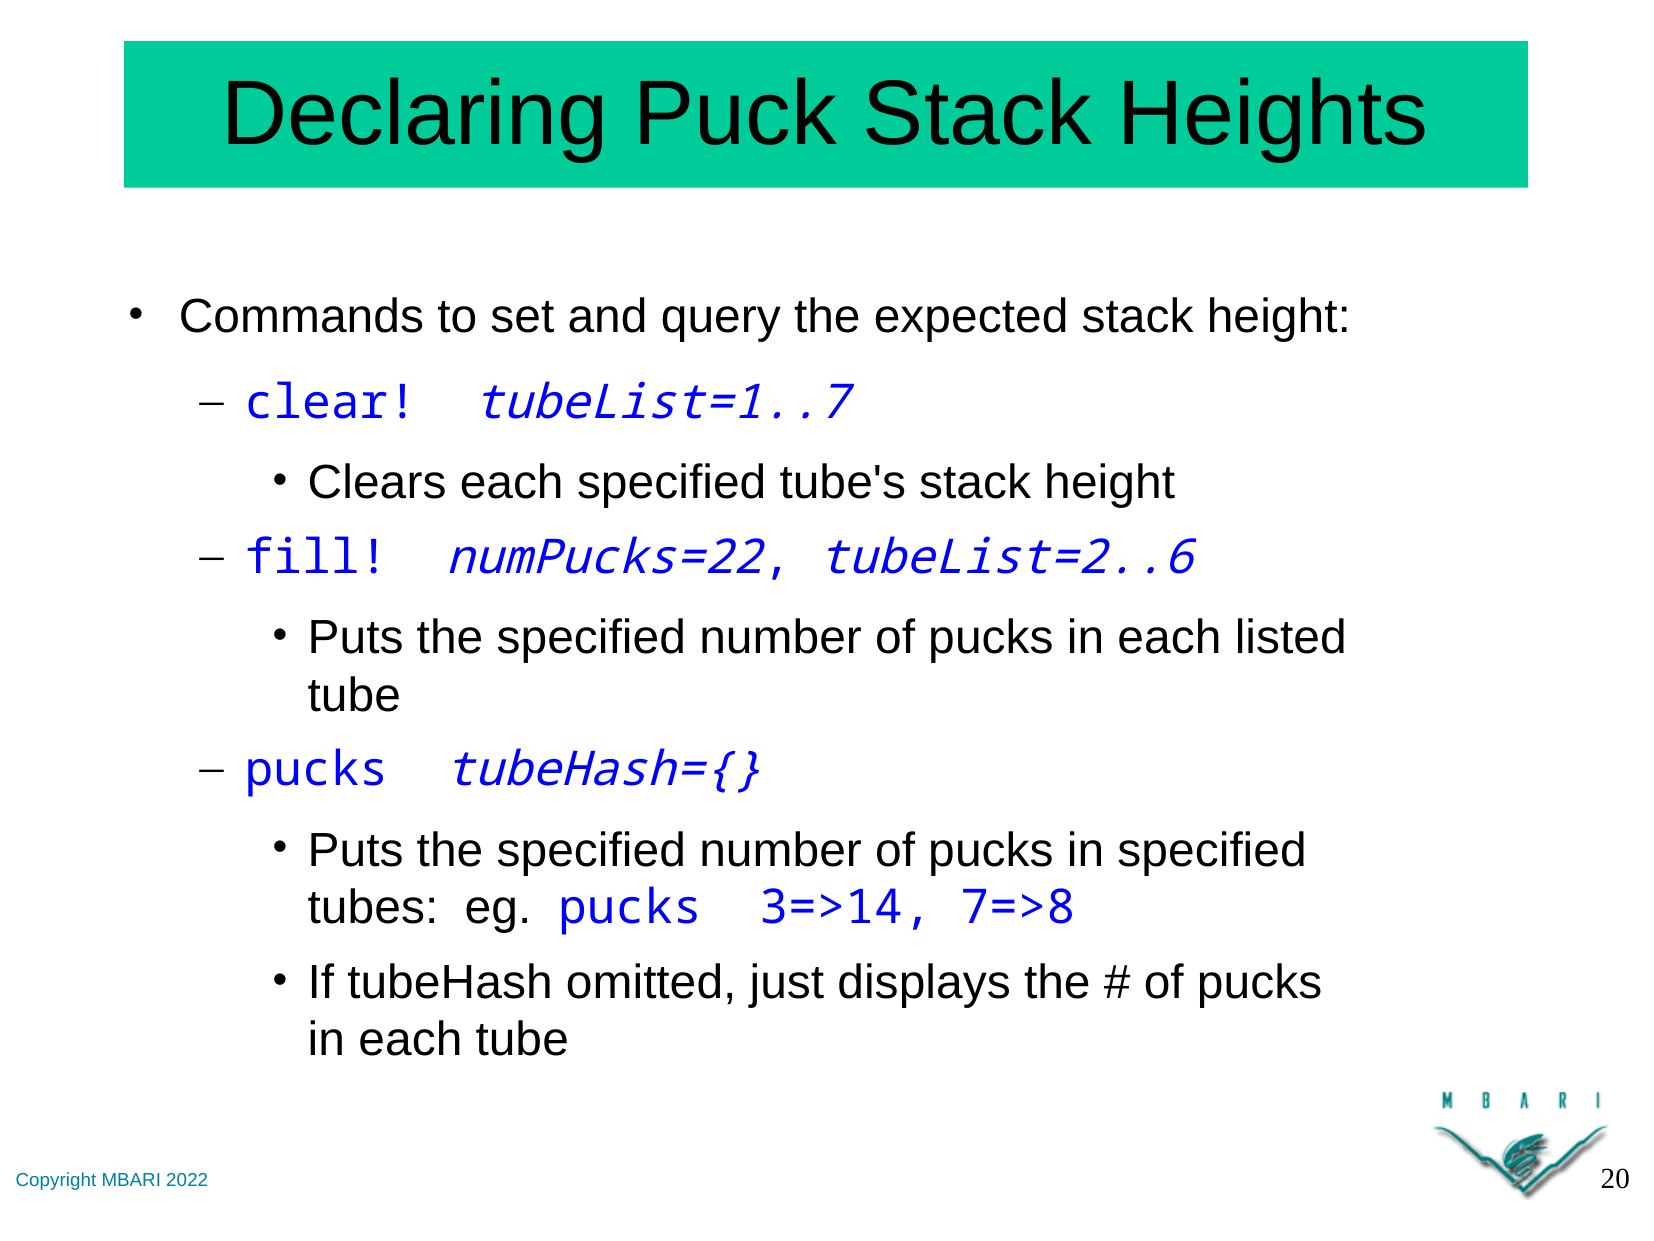

# Declaring Puck Stack Heights
Commands to set and query the expected stack height:
clear! tubeList=1..7
Clears each specified tube's stack height
fill! numPucks=22, tubeList=2..6
Puts the specified number of pucks in each listed tube
pucks tubeHash={}
Puts the specified number of pucks in specified tubes: eg. pucks 3=>14, 7=>8
If tubeHash omitted, just displays the # of pucks in each tube